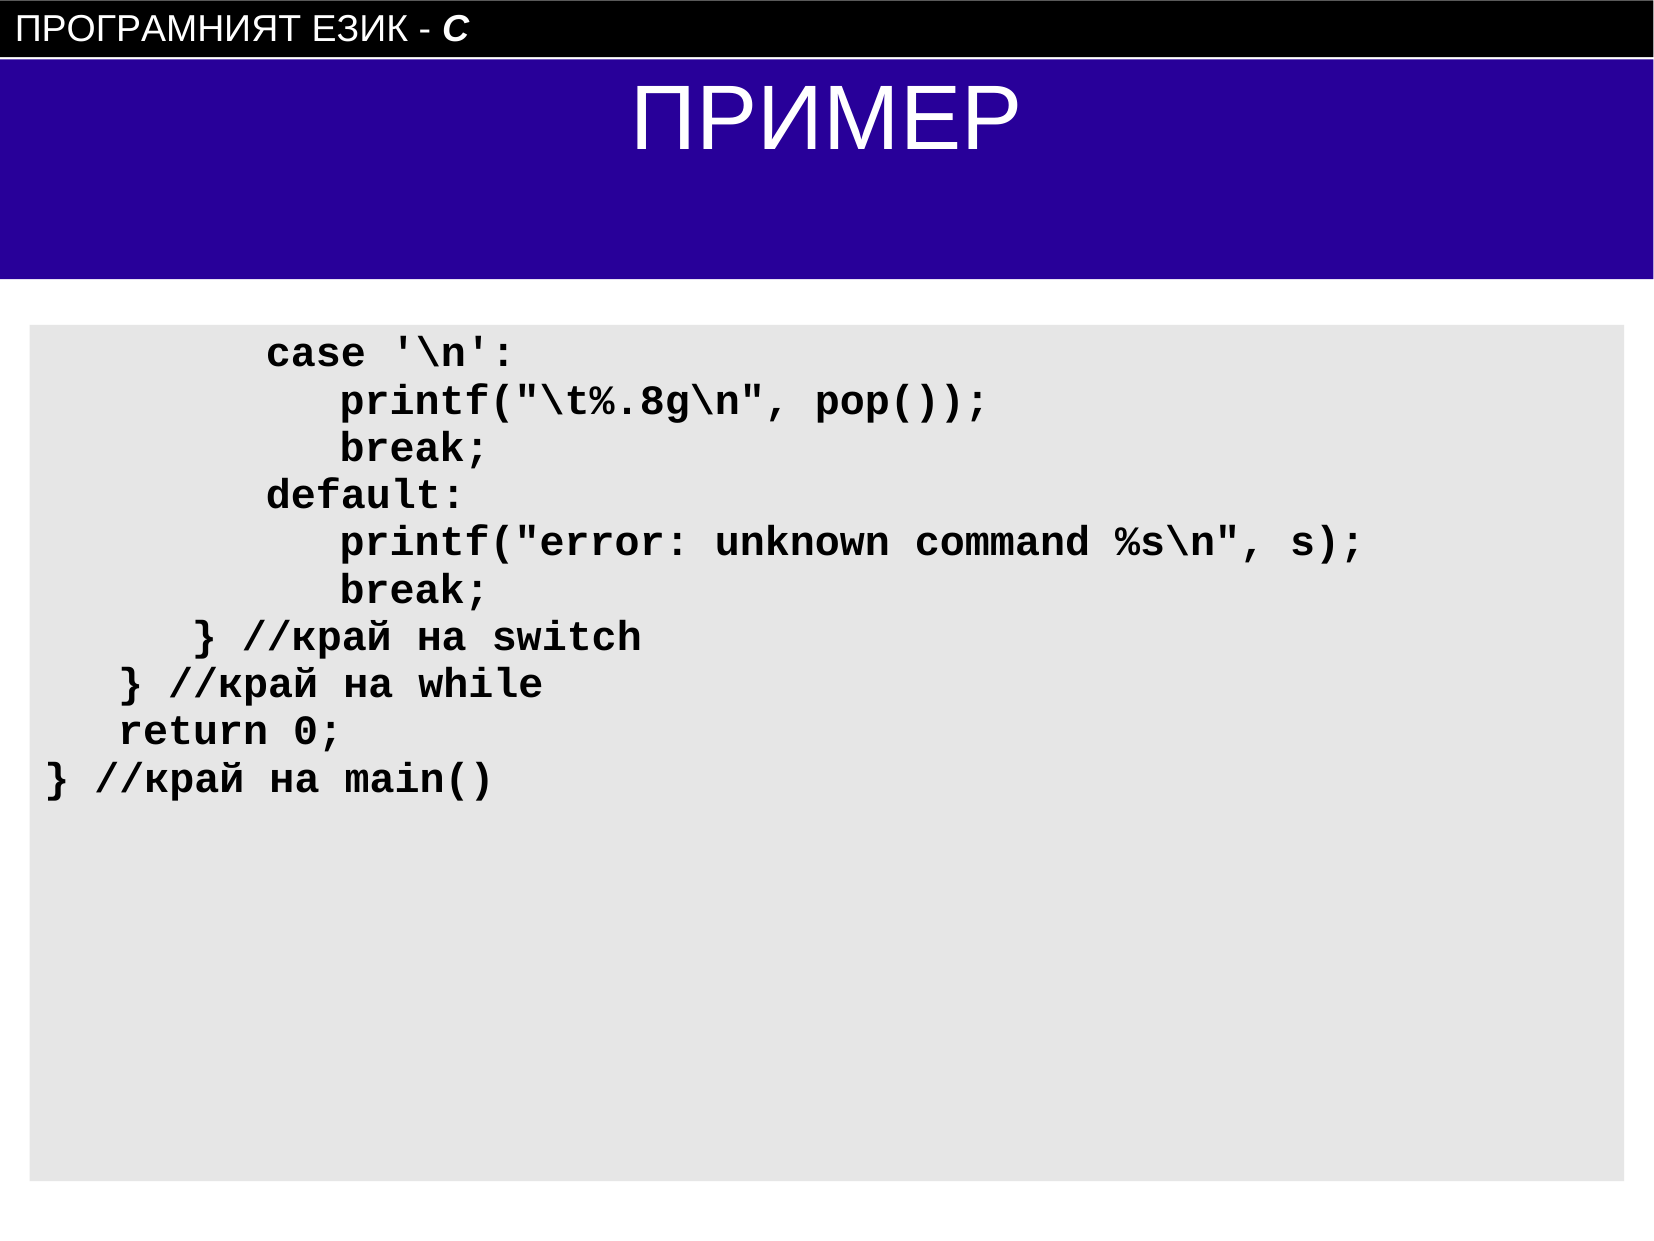

ПРОГРАМНИЯT ЕЗИК - С
								 ПРИМЕР
			case '\n':
				printf("\t%.8g\n", pop());
				break;
			default:
				printf("error: unknown command %s\n", s);
				break;
		} //край на switch
	} //край на while
	return 0;
} //край на main()